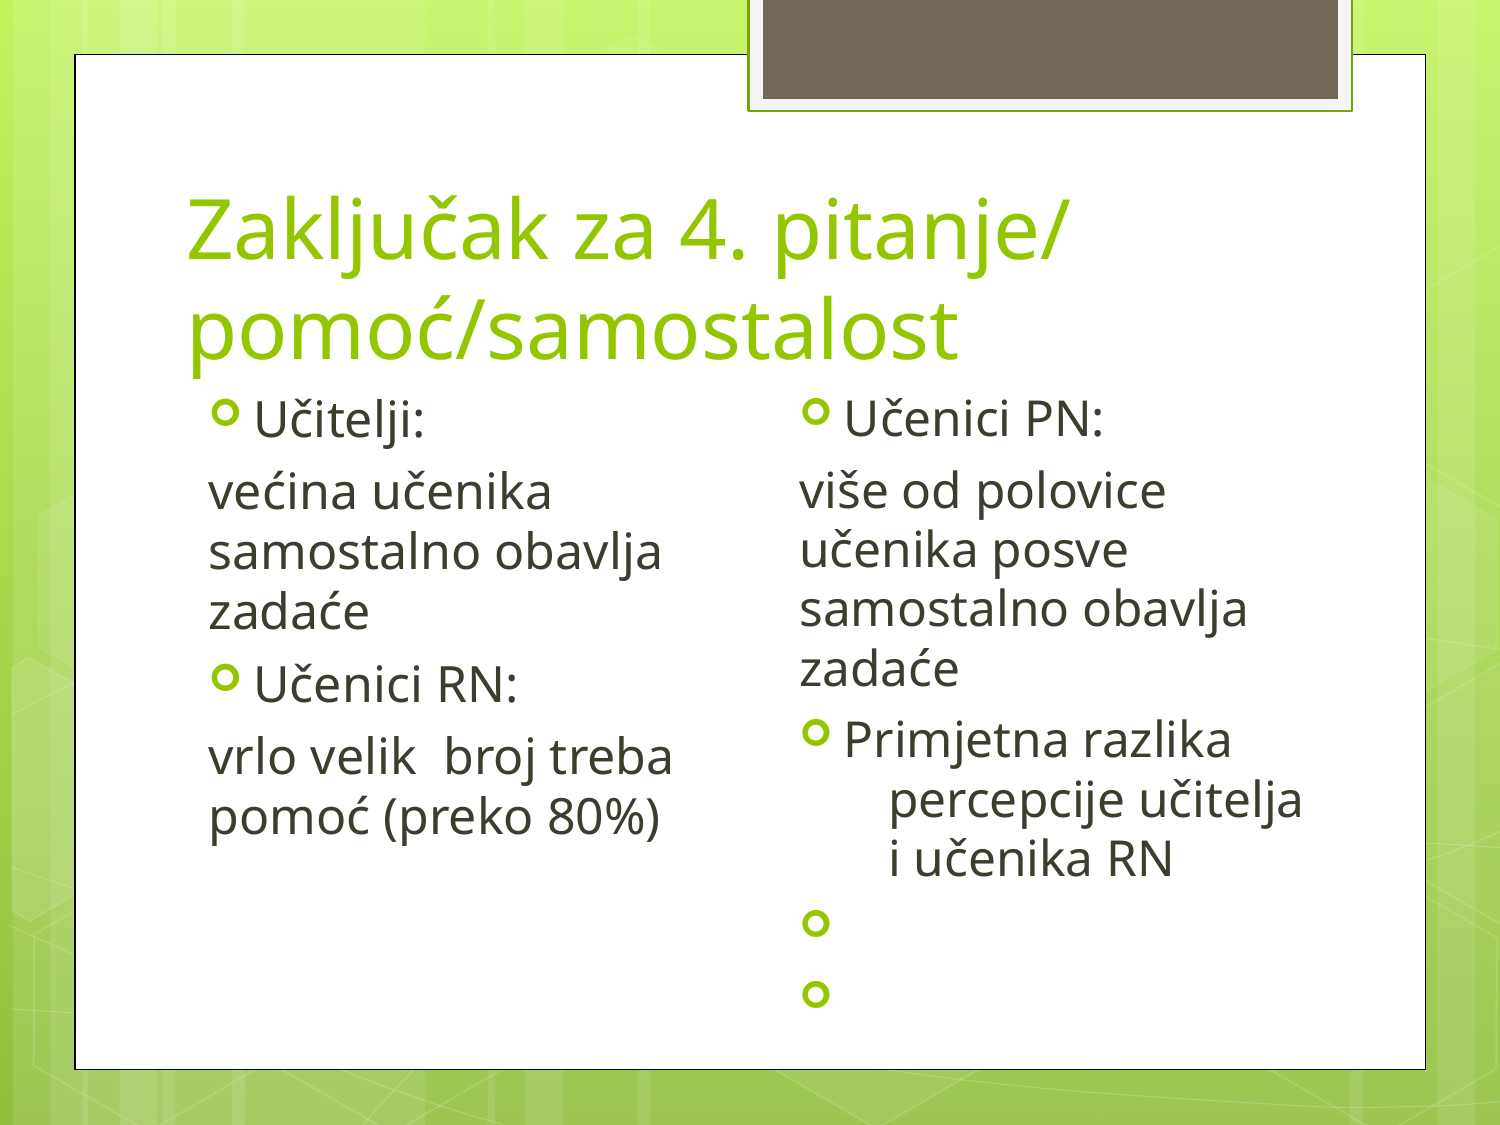

# Zaključak za 4. pitanje/ pomoć/samostalost
Učitelji:
većina učenika samostalno obavlja zadaće
Učenici RN:
vrlo velik broj treba pomoć (preko 80%)
Učenici PN:
više od polovice učenika posve samostalno obavlja zadaće
Primjetna razlika percepcije učitelja i učenika RN